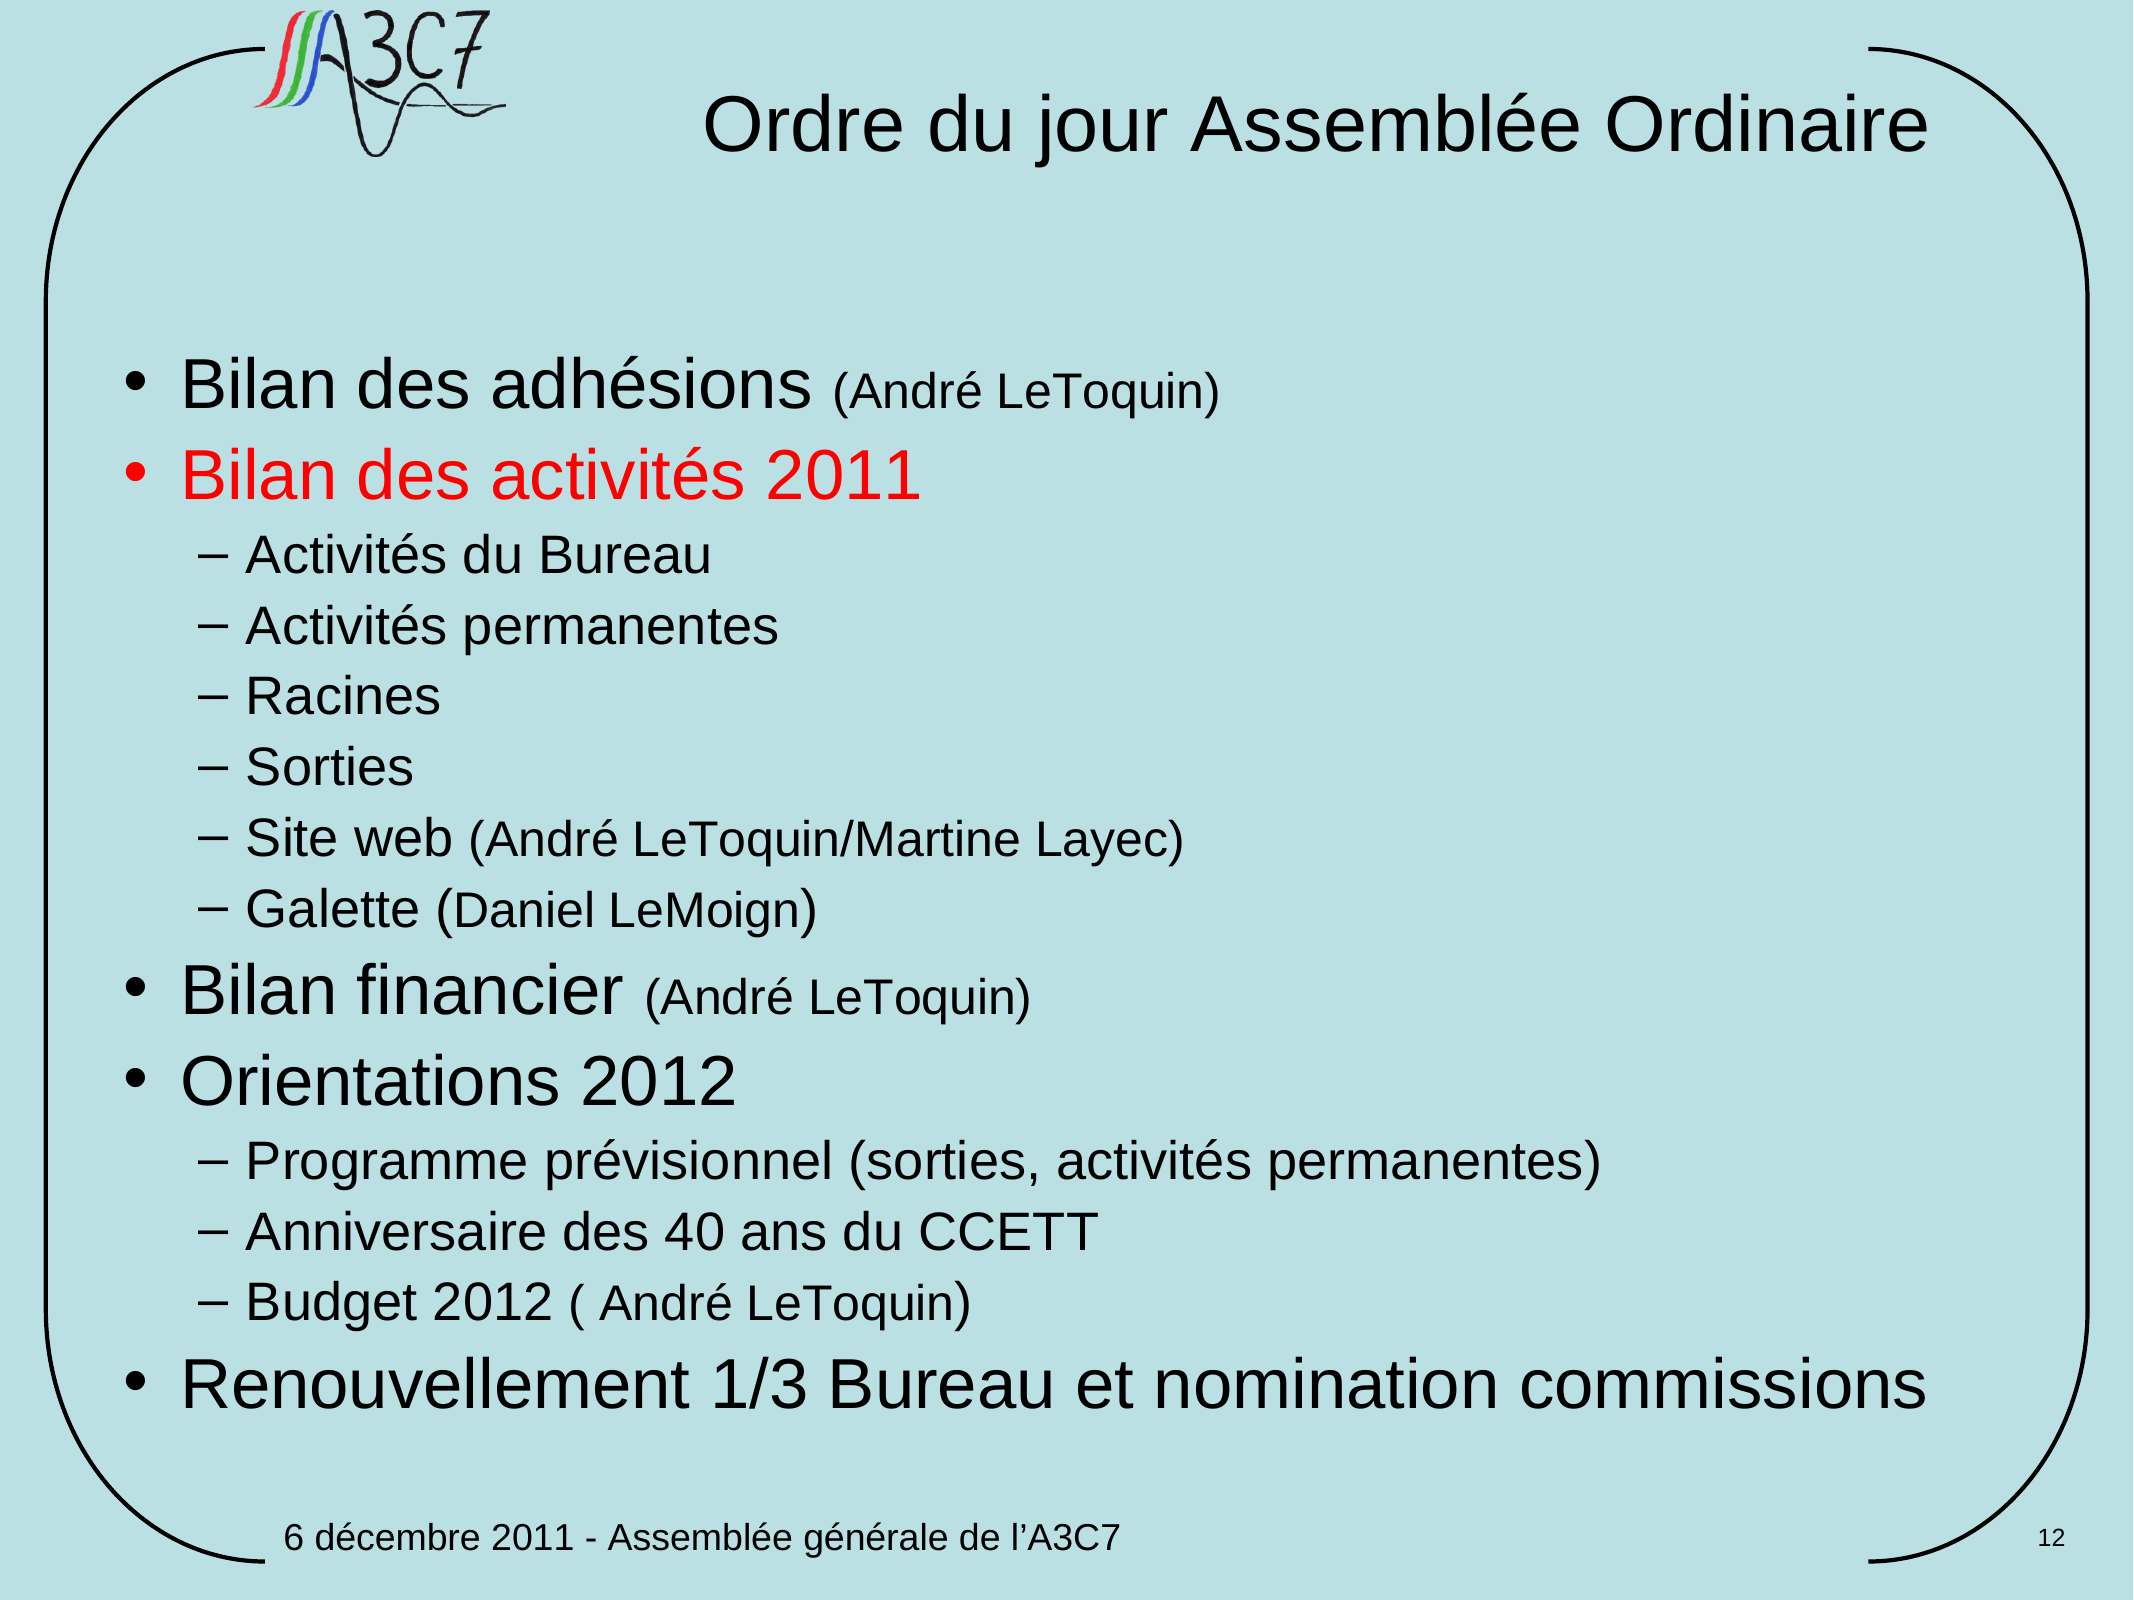

# Ordre du jour Assemblée Ordinaire
Bilan des adhésions (André LeToquin)
Bilan des activités 2011
Activités du Bureau
Activités permanentes
Racines
Sorties
Site web (André LeToquin/Martine Layec)
Galette (Daniel LeMoign)
Bilan financier (André LeToquin)
Orientations 2012
Programme prévisionnel (sorties, activités permanentes)
Anniversaire des 40 ans du CCETT
Budget 2012 ( André LeToquin)
Renouvellement 1/3 Bureau et nomination commissions
6 décembre 2011 - Assemblée générale de l’A3C7
12